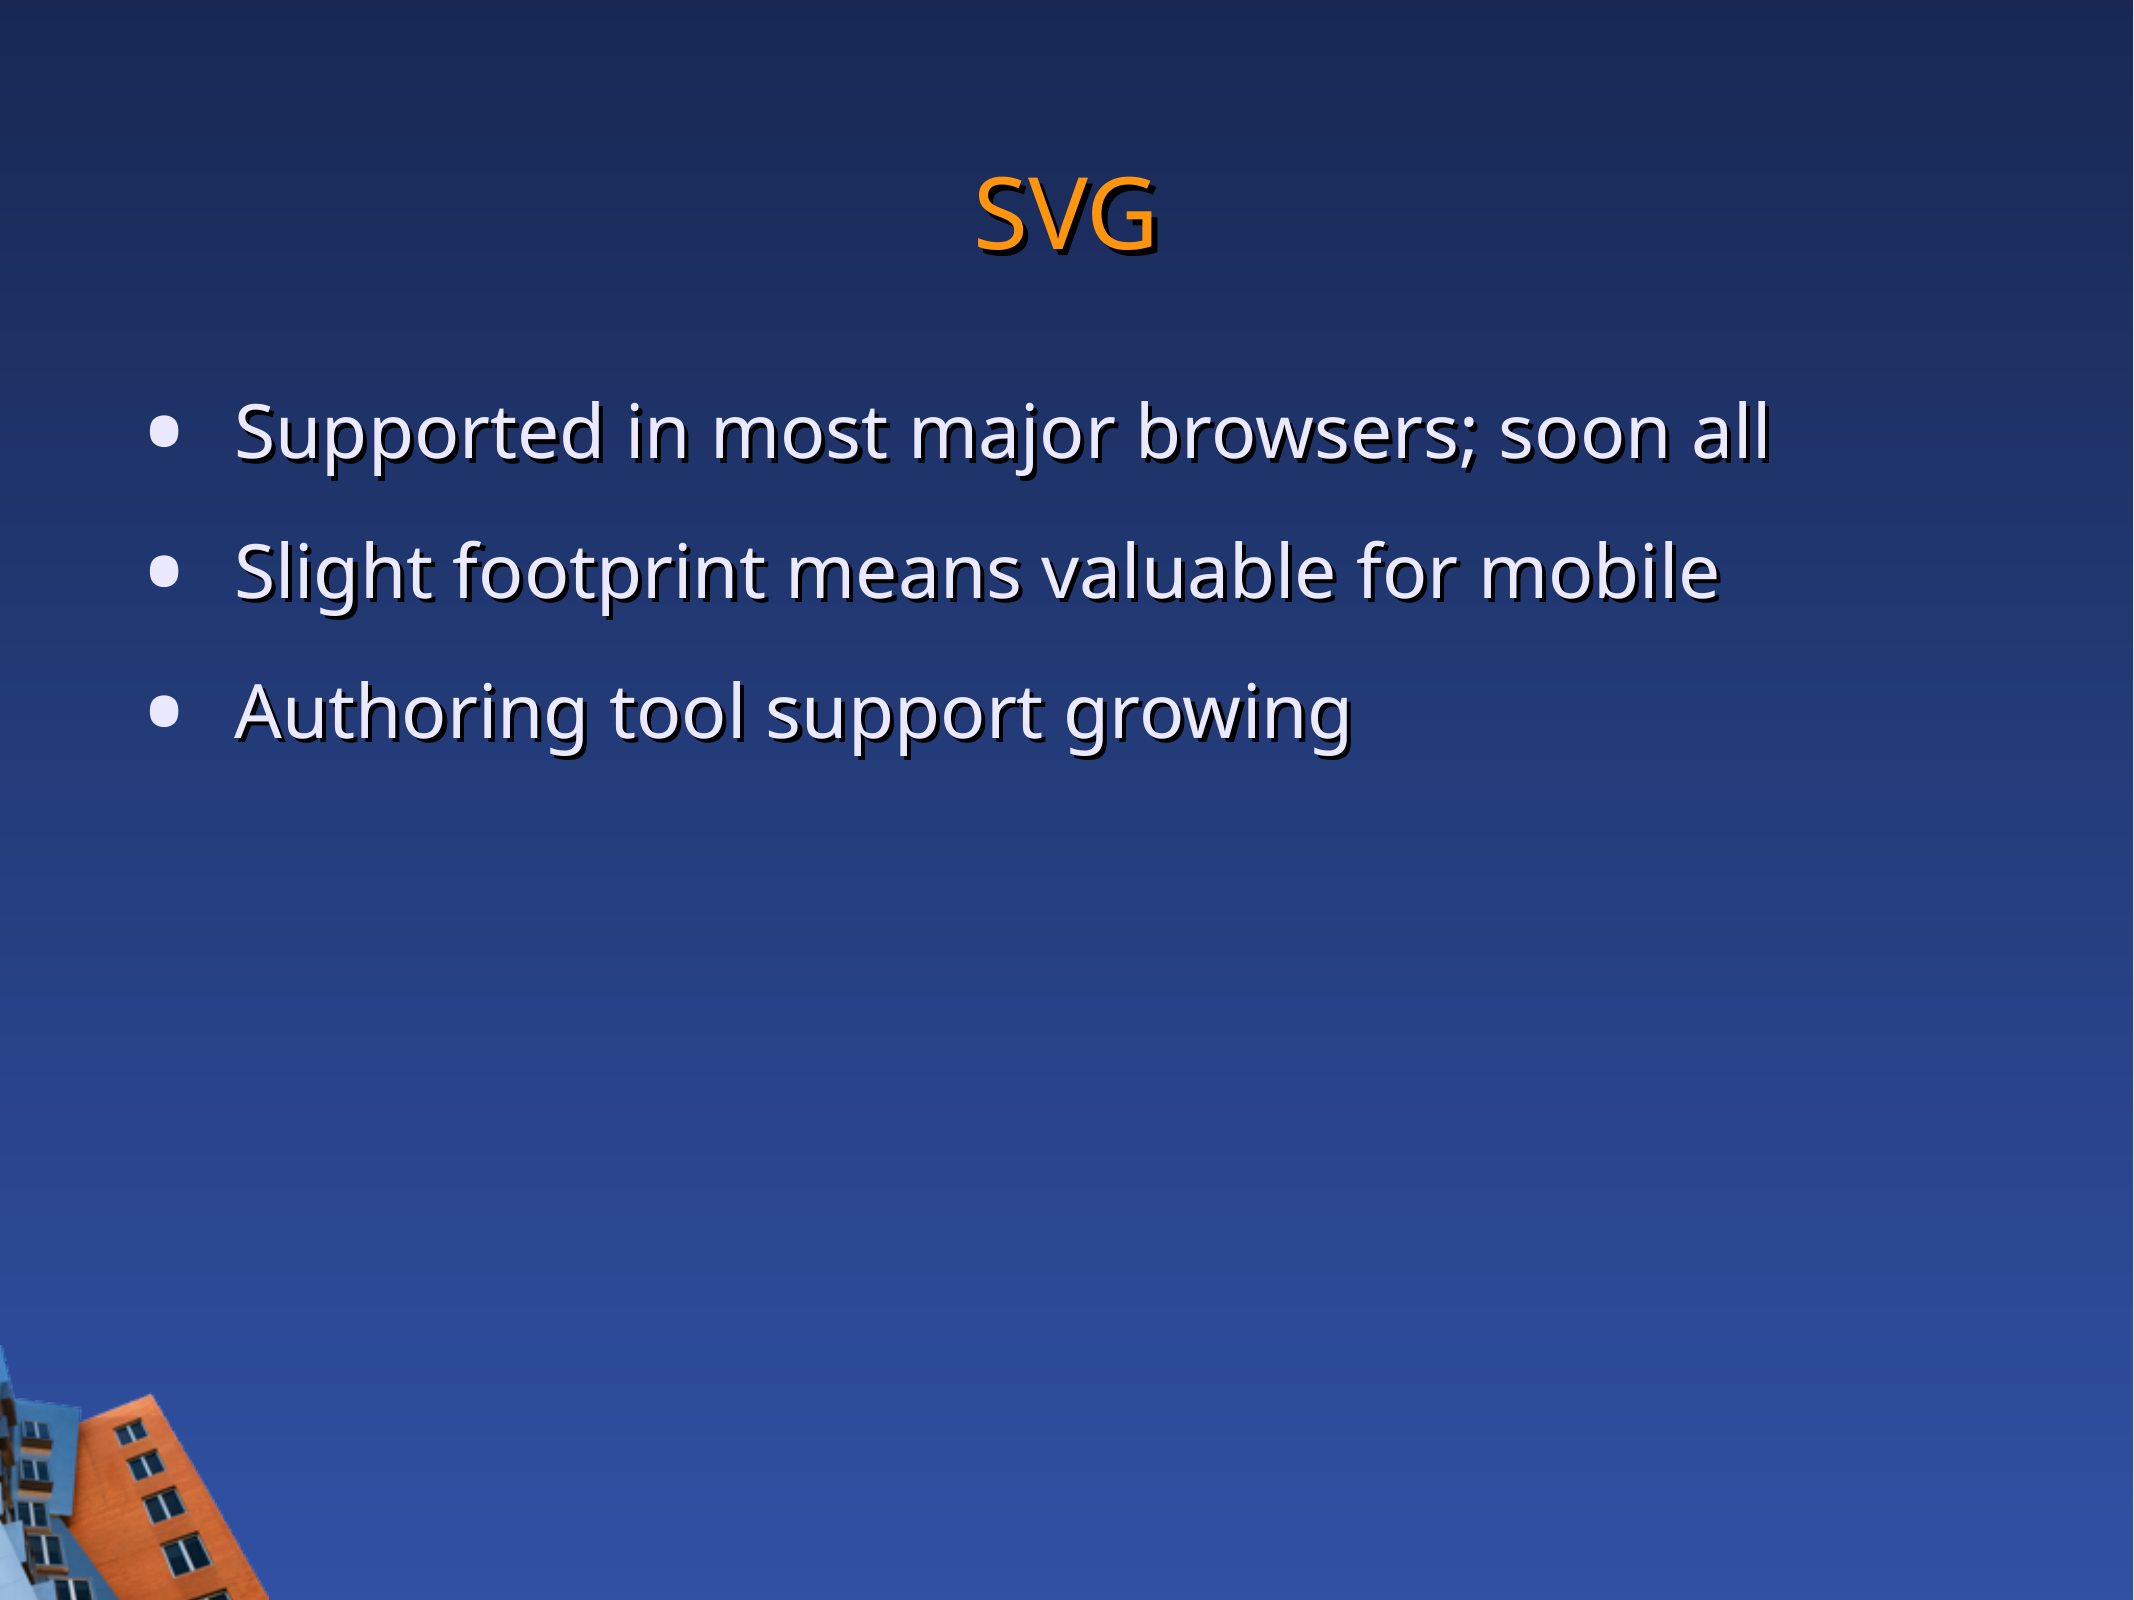

# SVG
Supported in most major browsers; soon all
Slight footprint means valuable for mobile
Authoring tool support growing